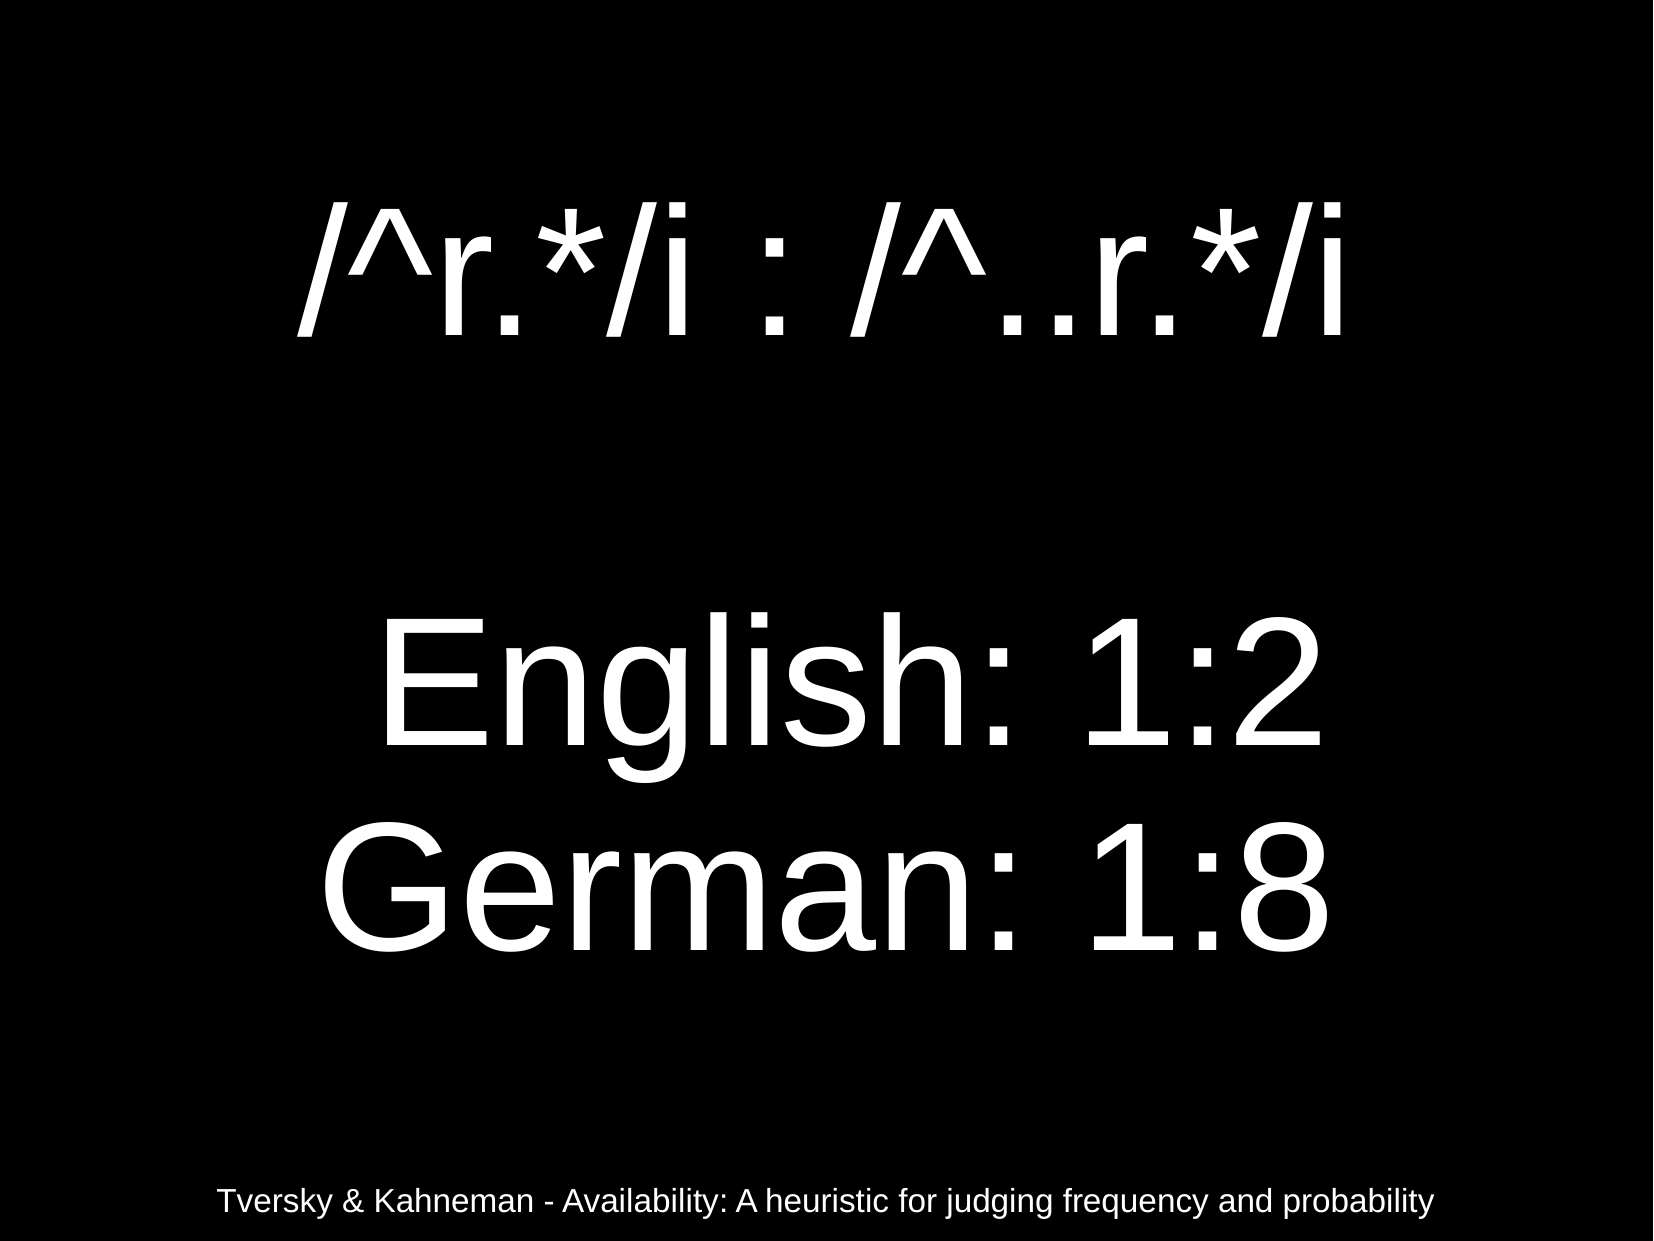

# /^r.*/i : /^..r.*/i
 English: 1:2
German: 1:8
Tversky & Kahneman - Availability: A heuristic for judging frequency and probability